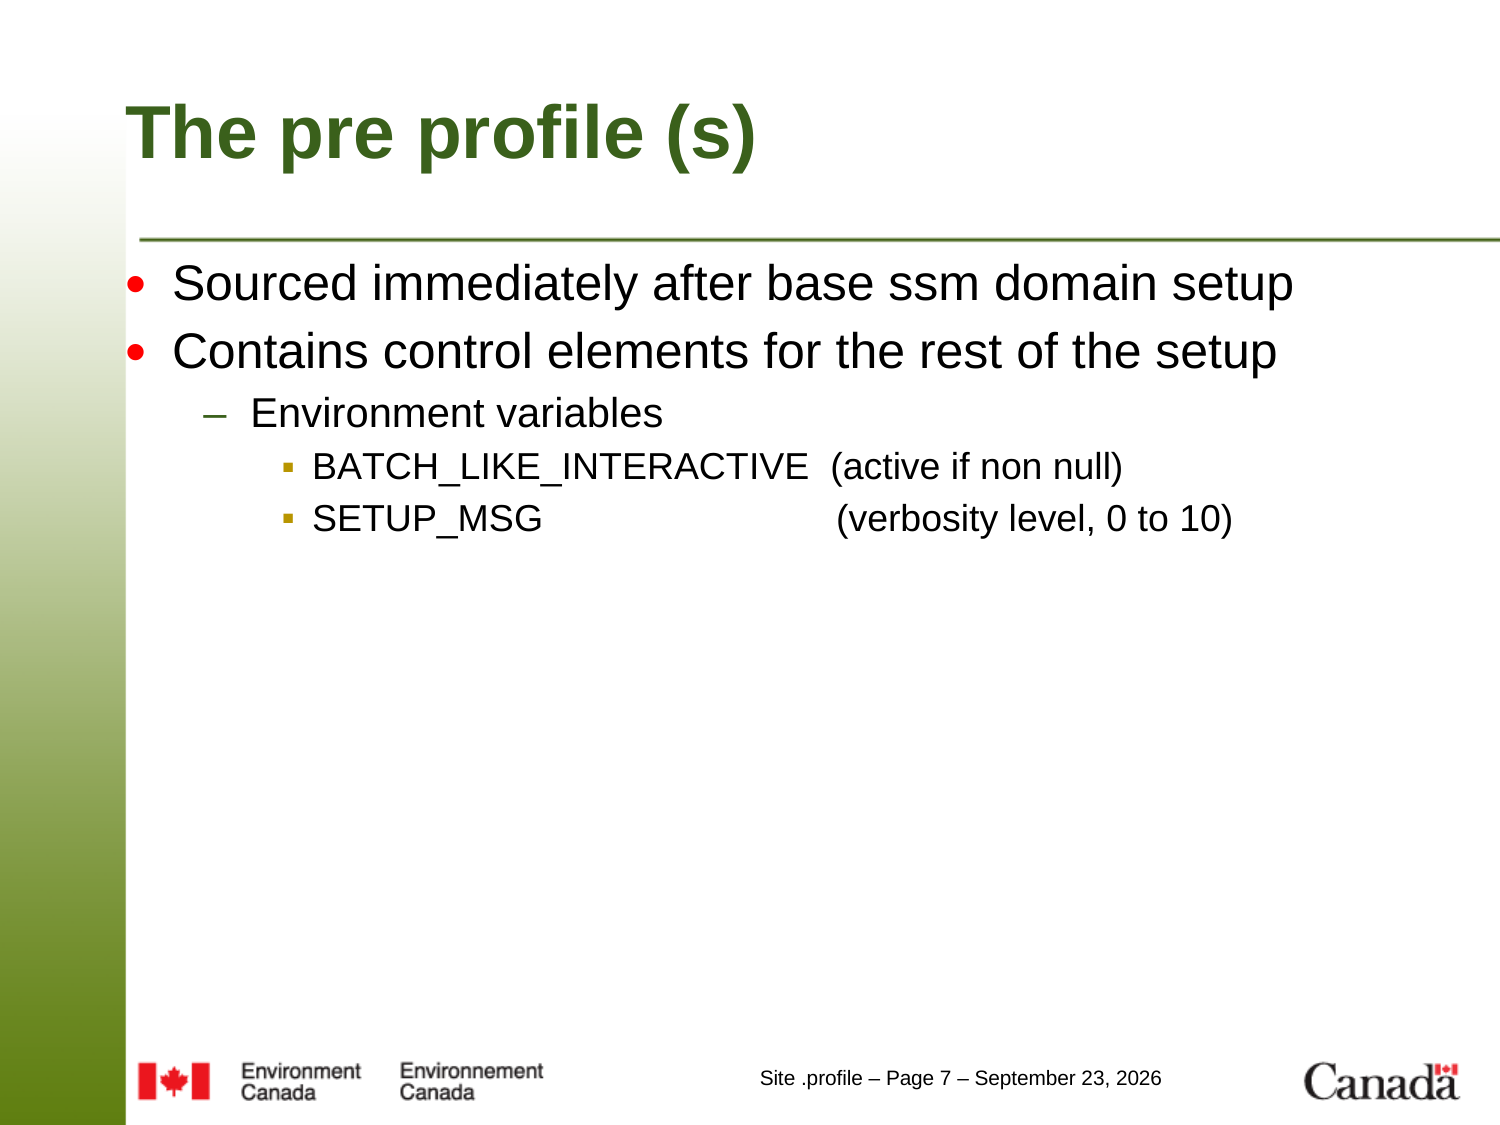

# The pre profile (s)
Sourced immediately after base ssm domain setup
Contains control elements for the rest of the setup
Environment variables
BATCH_LIKE_INTERACTIVE (active if non null)
SETUP_MSG (verbosity level, 0 to 10)